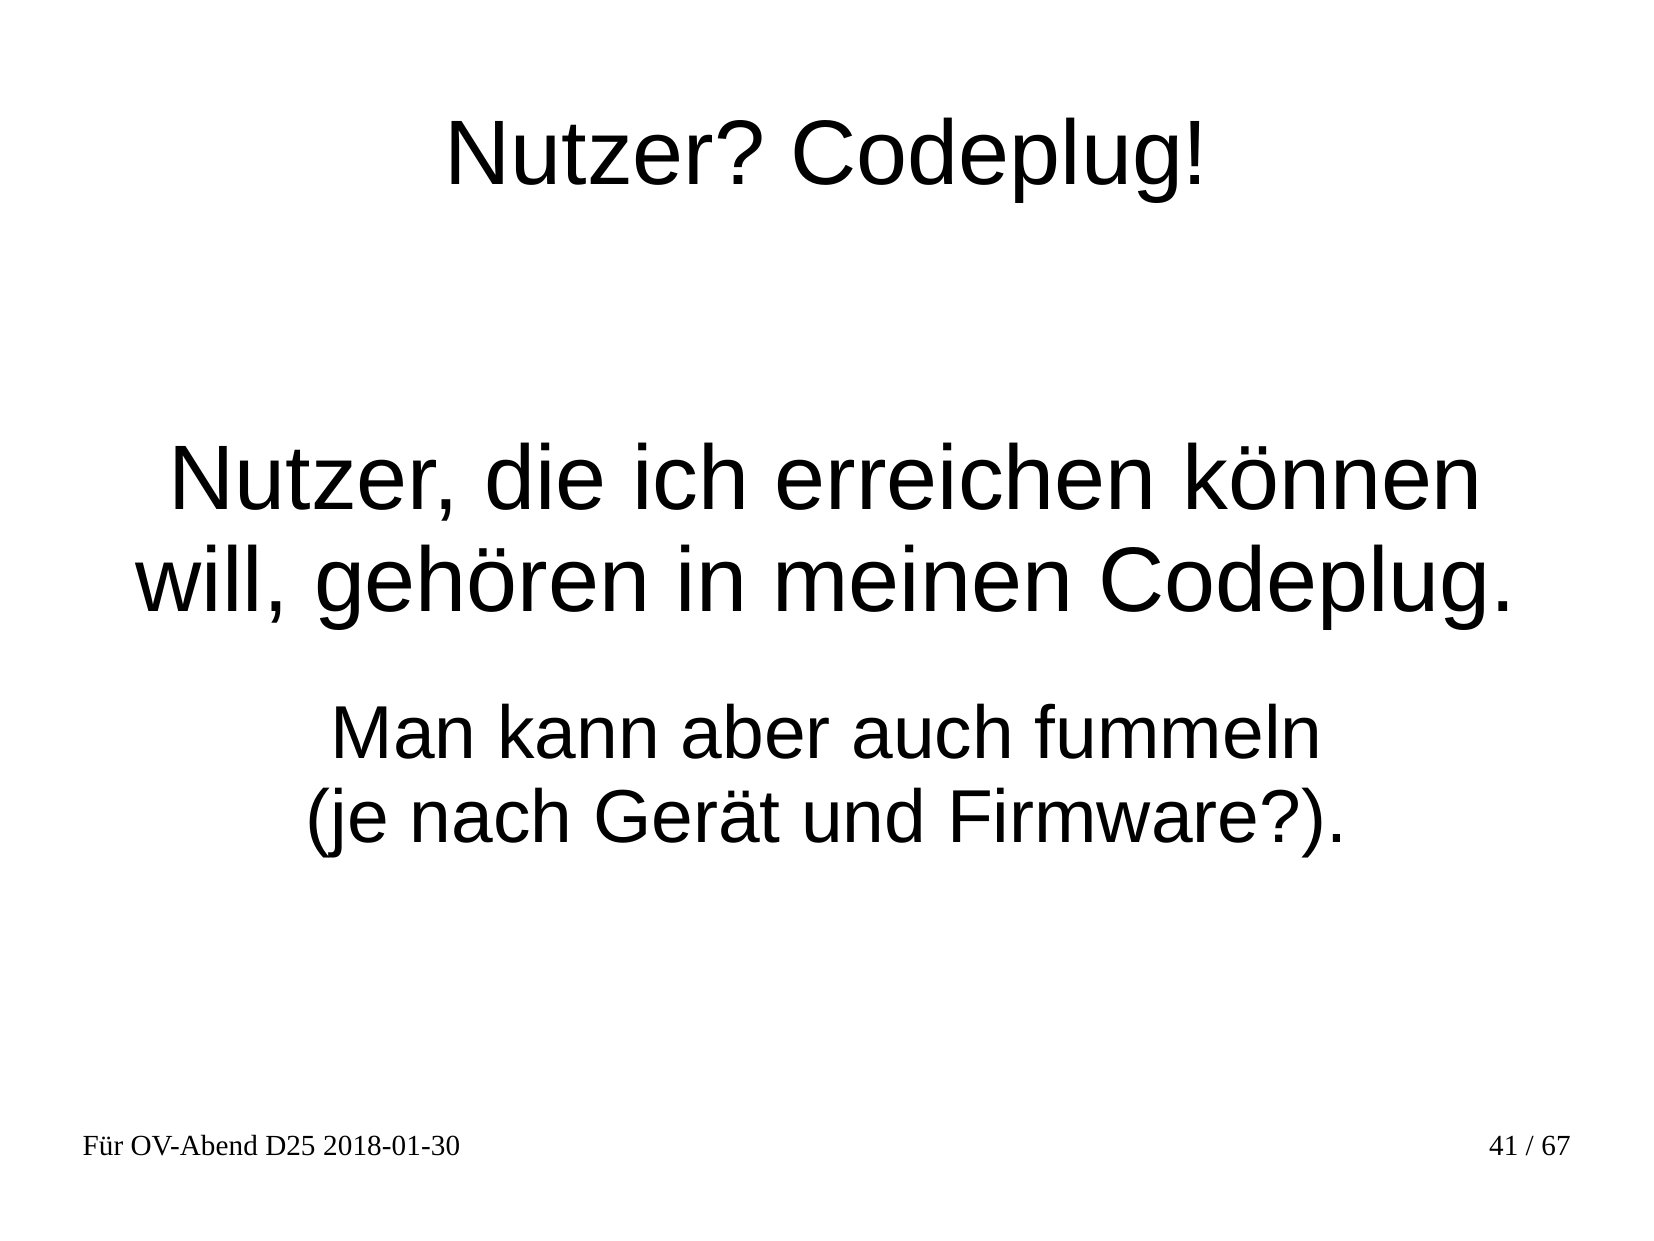

# Nutzer? Codeplug!
Nutzer, die ich erreichen können will, gehören in meinen Codeplug.
Man kann aber auch fummeln
(je nach Gerät und Firmware?).
41